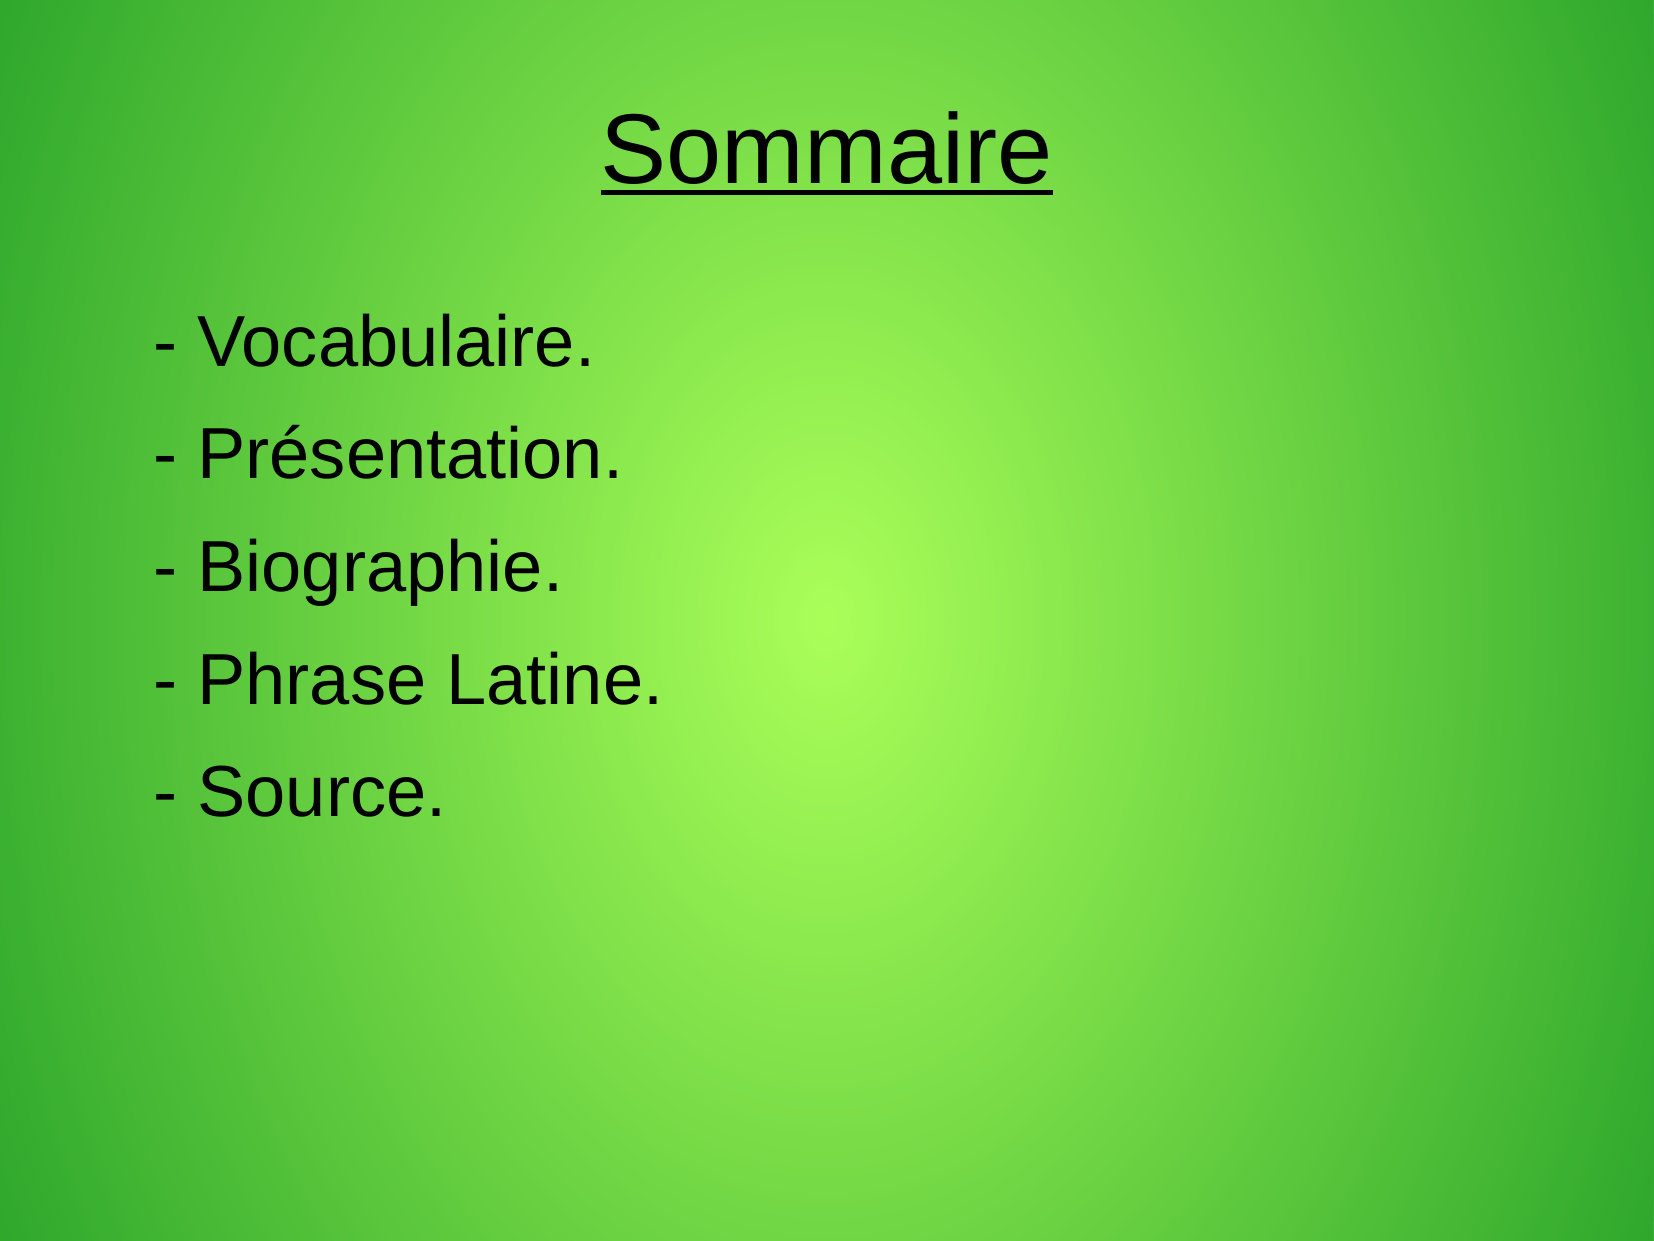

# Sommaire
- Vocabulaire.
- Présentation.
- Biographie.
- Phrase Latine.
- Source.